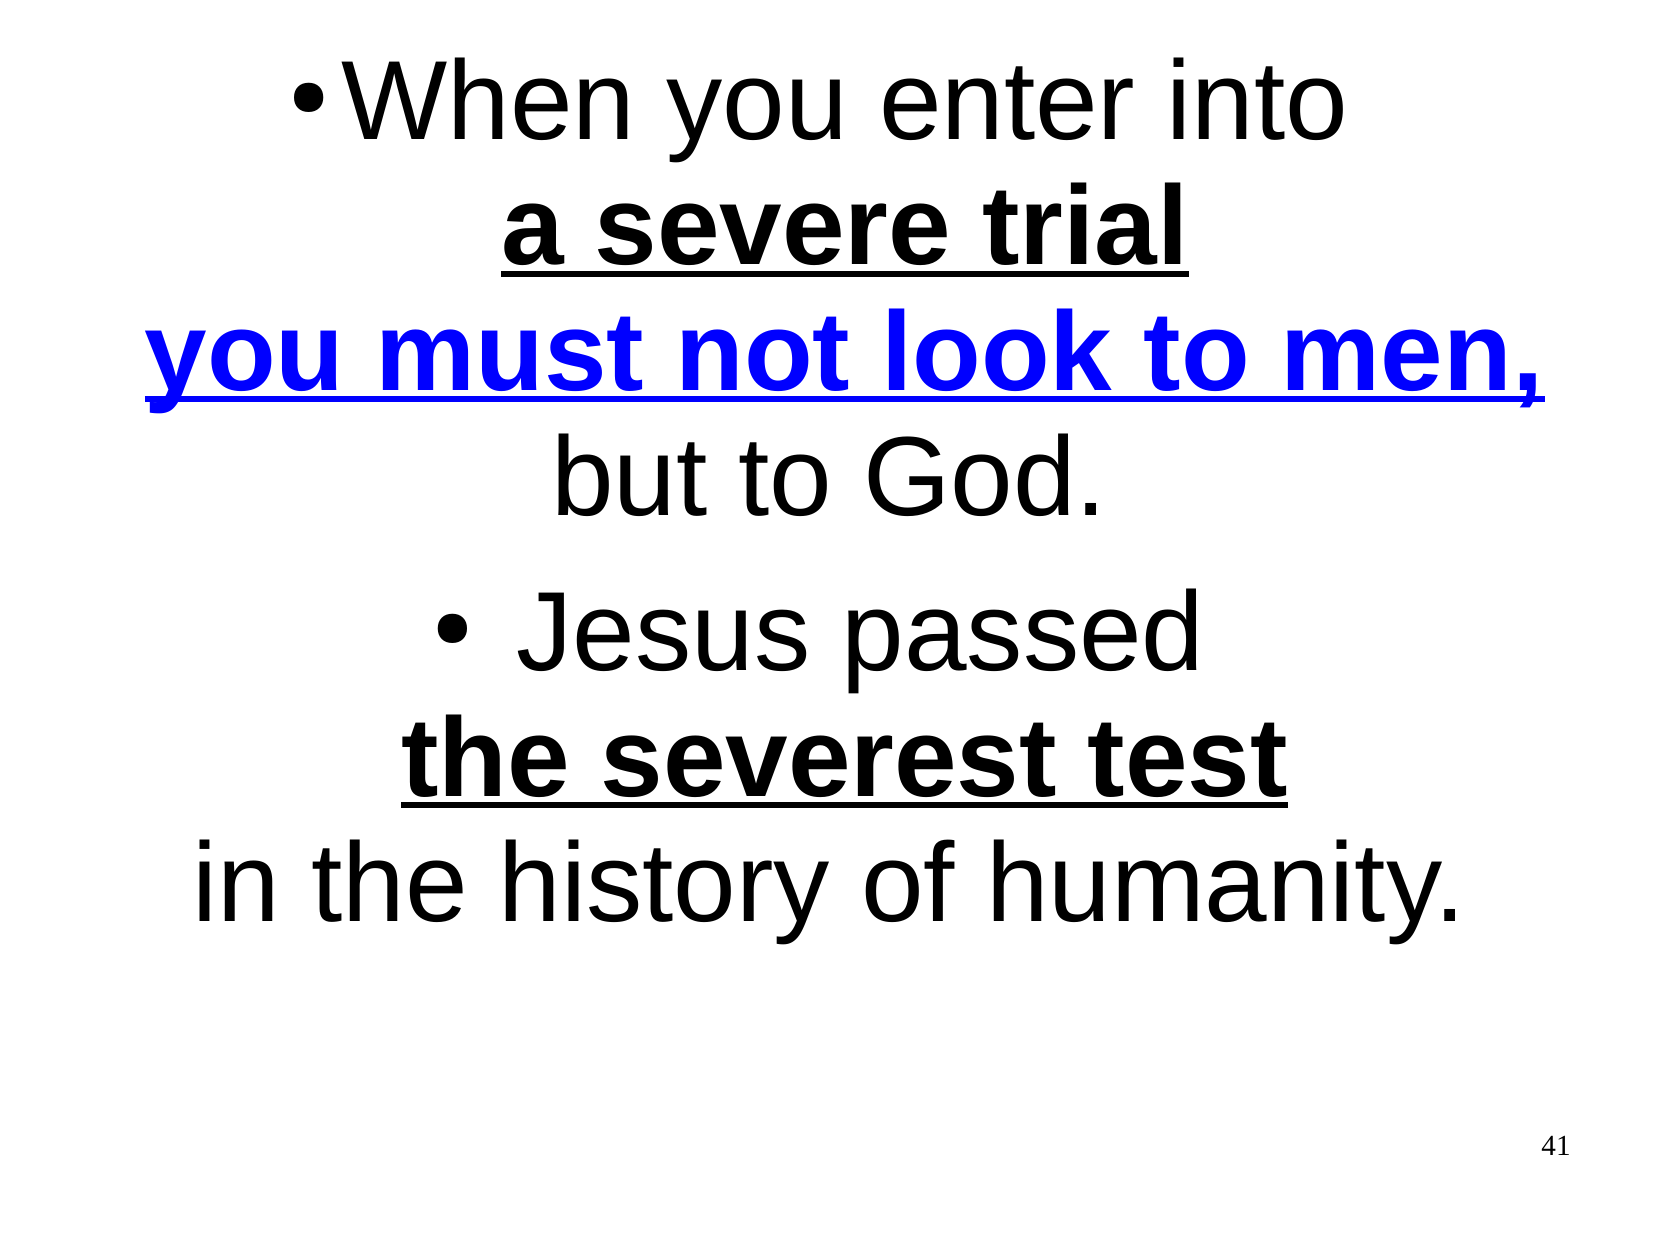

# When you enter into a severe trial you must not look to men, but to God.
 Jesus passed
the severest test
in the history of humanity.
41